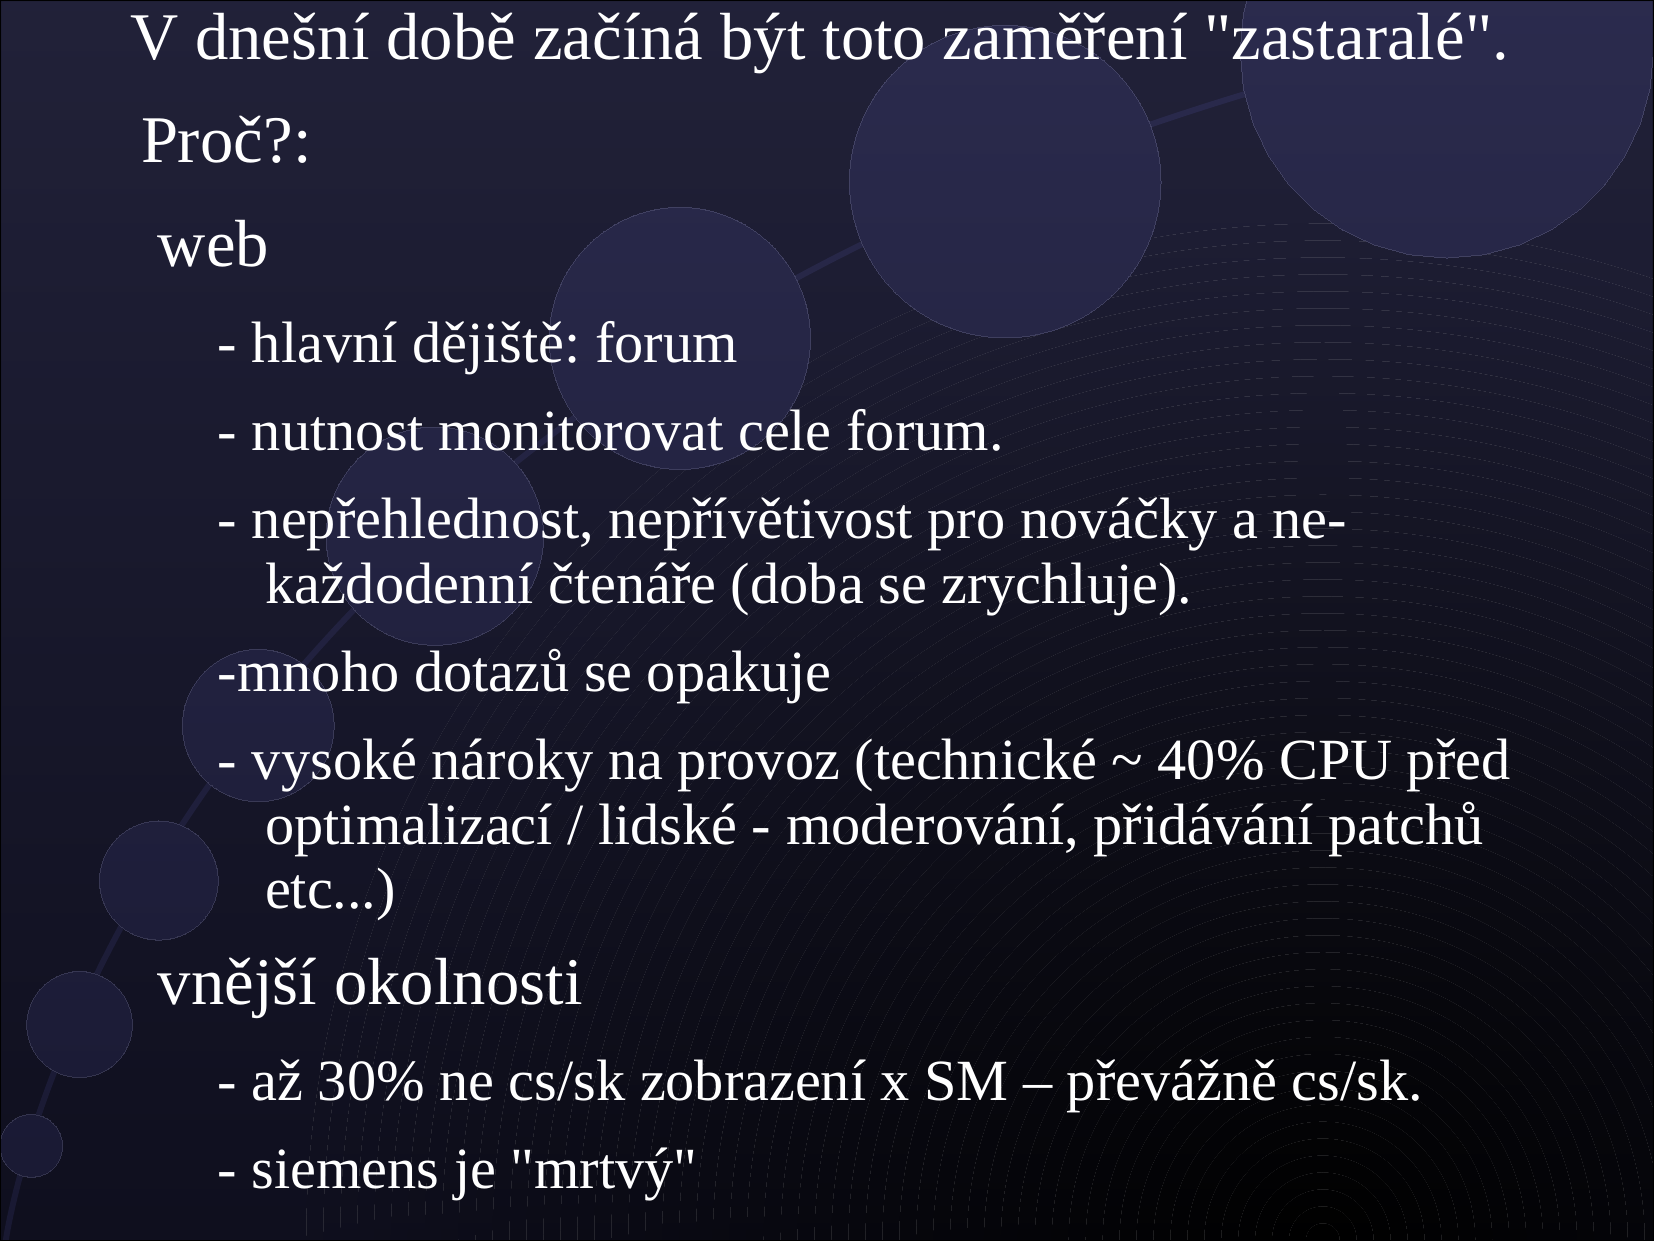

V dnešní době začíná být toto zaměření "zastaralé".
# Proč?:
 web
- hlavní dějiště: forum
- nutnost monitorovat cele forum.
- nepřehlednost, nepřívětivost pro nováčky a ne-každodenní čtenáře (doba se zrychluje).
-mnoho dotazů se opakuje
- vysoké nároky na provoz (technické ~ 40% CPU před optimalizací / lidské - moderování, přidávání patchů etc...)
 vnější okolnosti
- až 30% ne cs/sk zobrazení x SM – převážně cs/sk.
- siemens je "mrtvý"